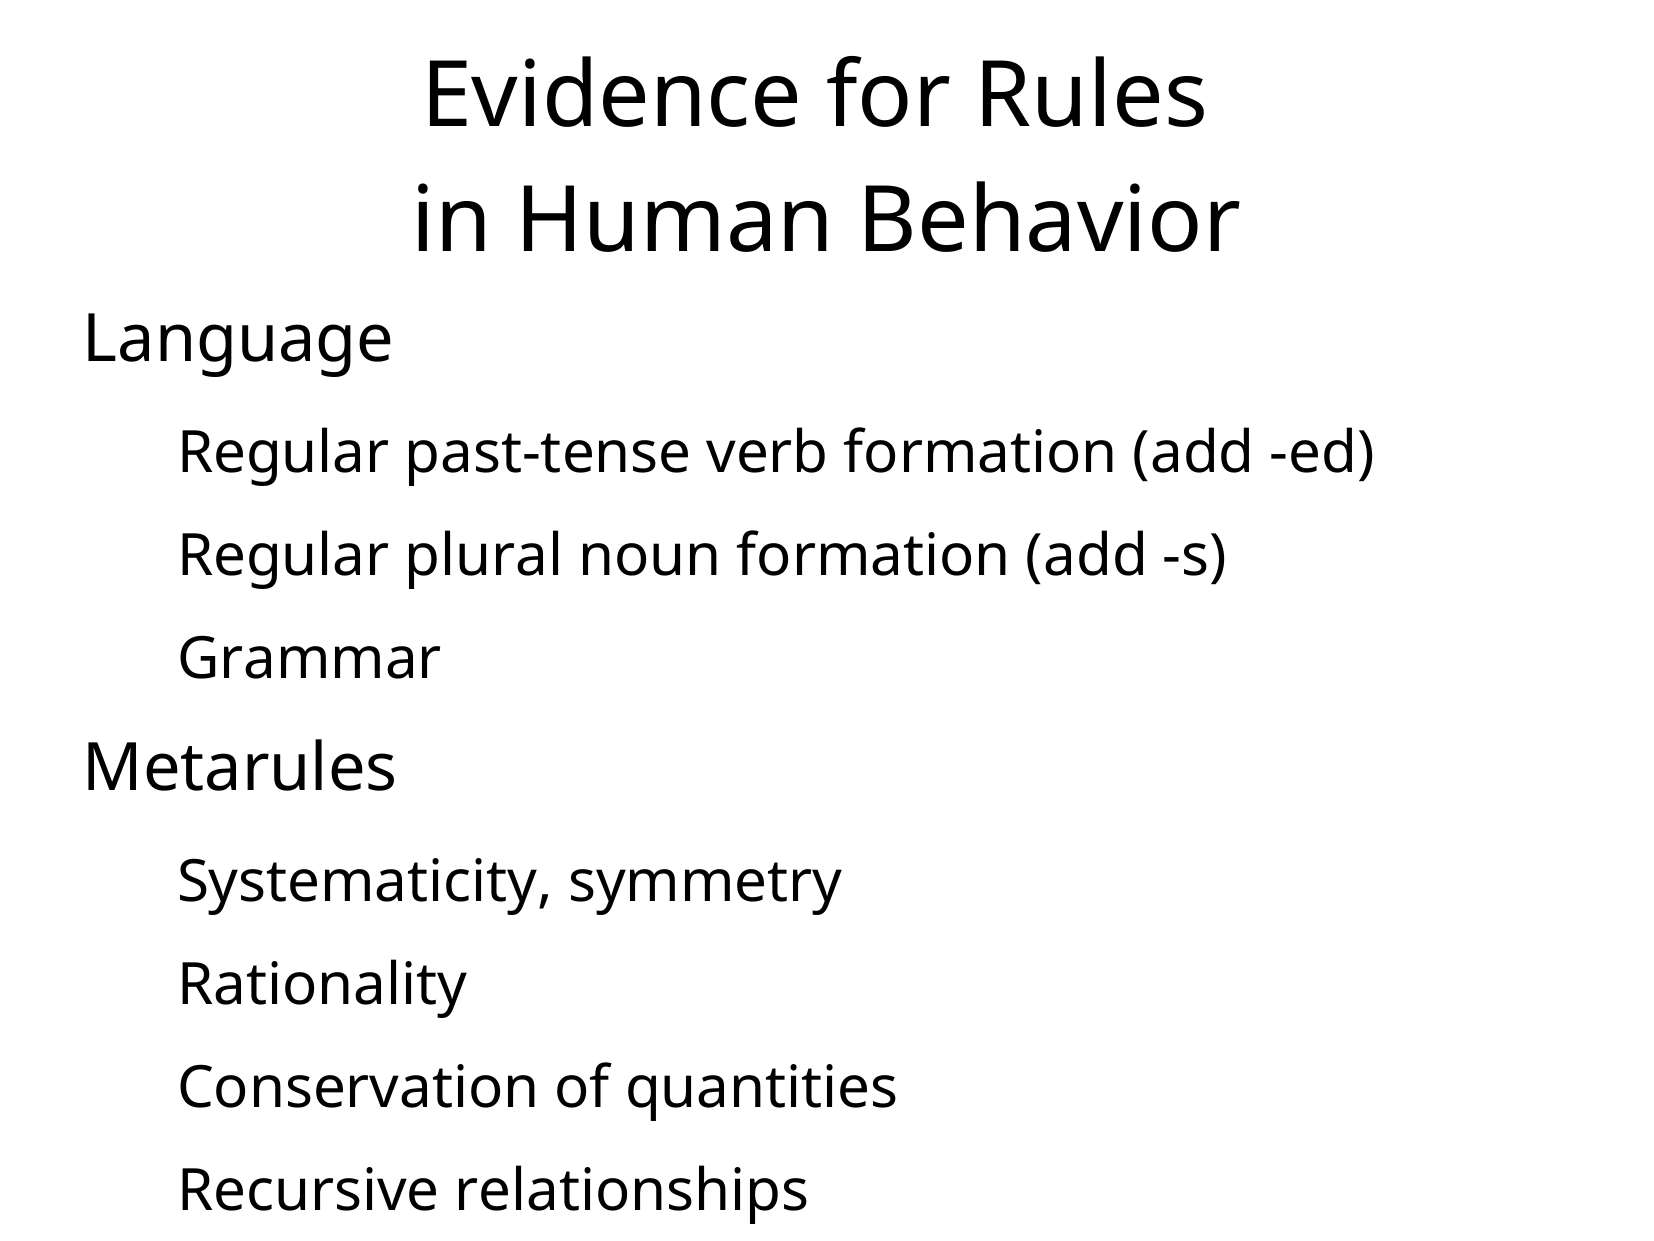

# Evidence for Rules in Human Behavior
Language
Regular past-tense verb formation (add -ed)
Regular plural noun formation (add -s)
Grammar
Metarules
Systematicity, symmetry
Rationality
Conservation of quantities
Recursive relationships